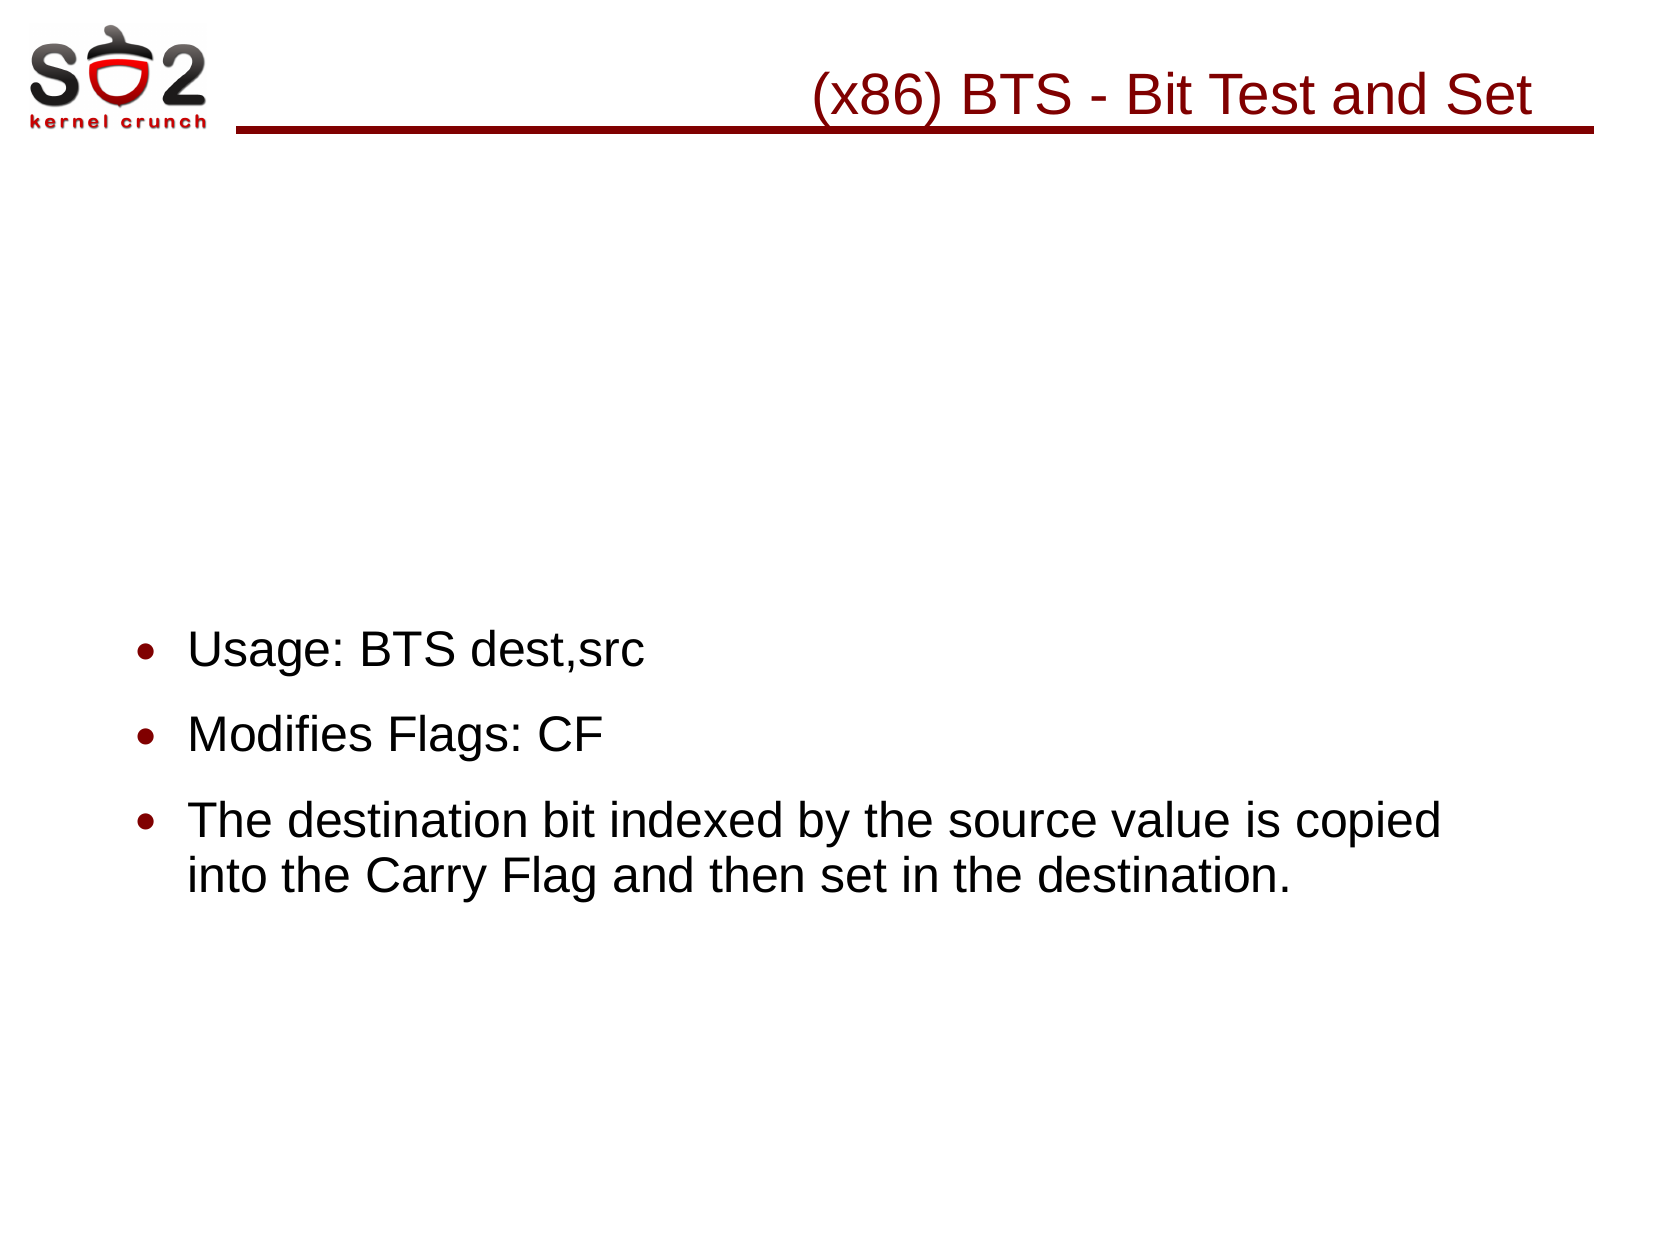

# (x86) BTS - Bit Test and Set
Usage: BTS dest,src
Modifies Flags: CF
The destination bit indexed by the source value is copied into the Carry Flag and then set in the destination.